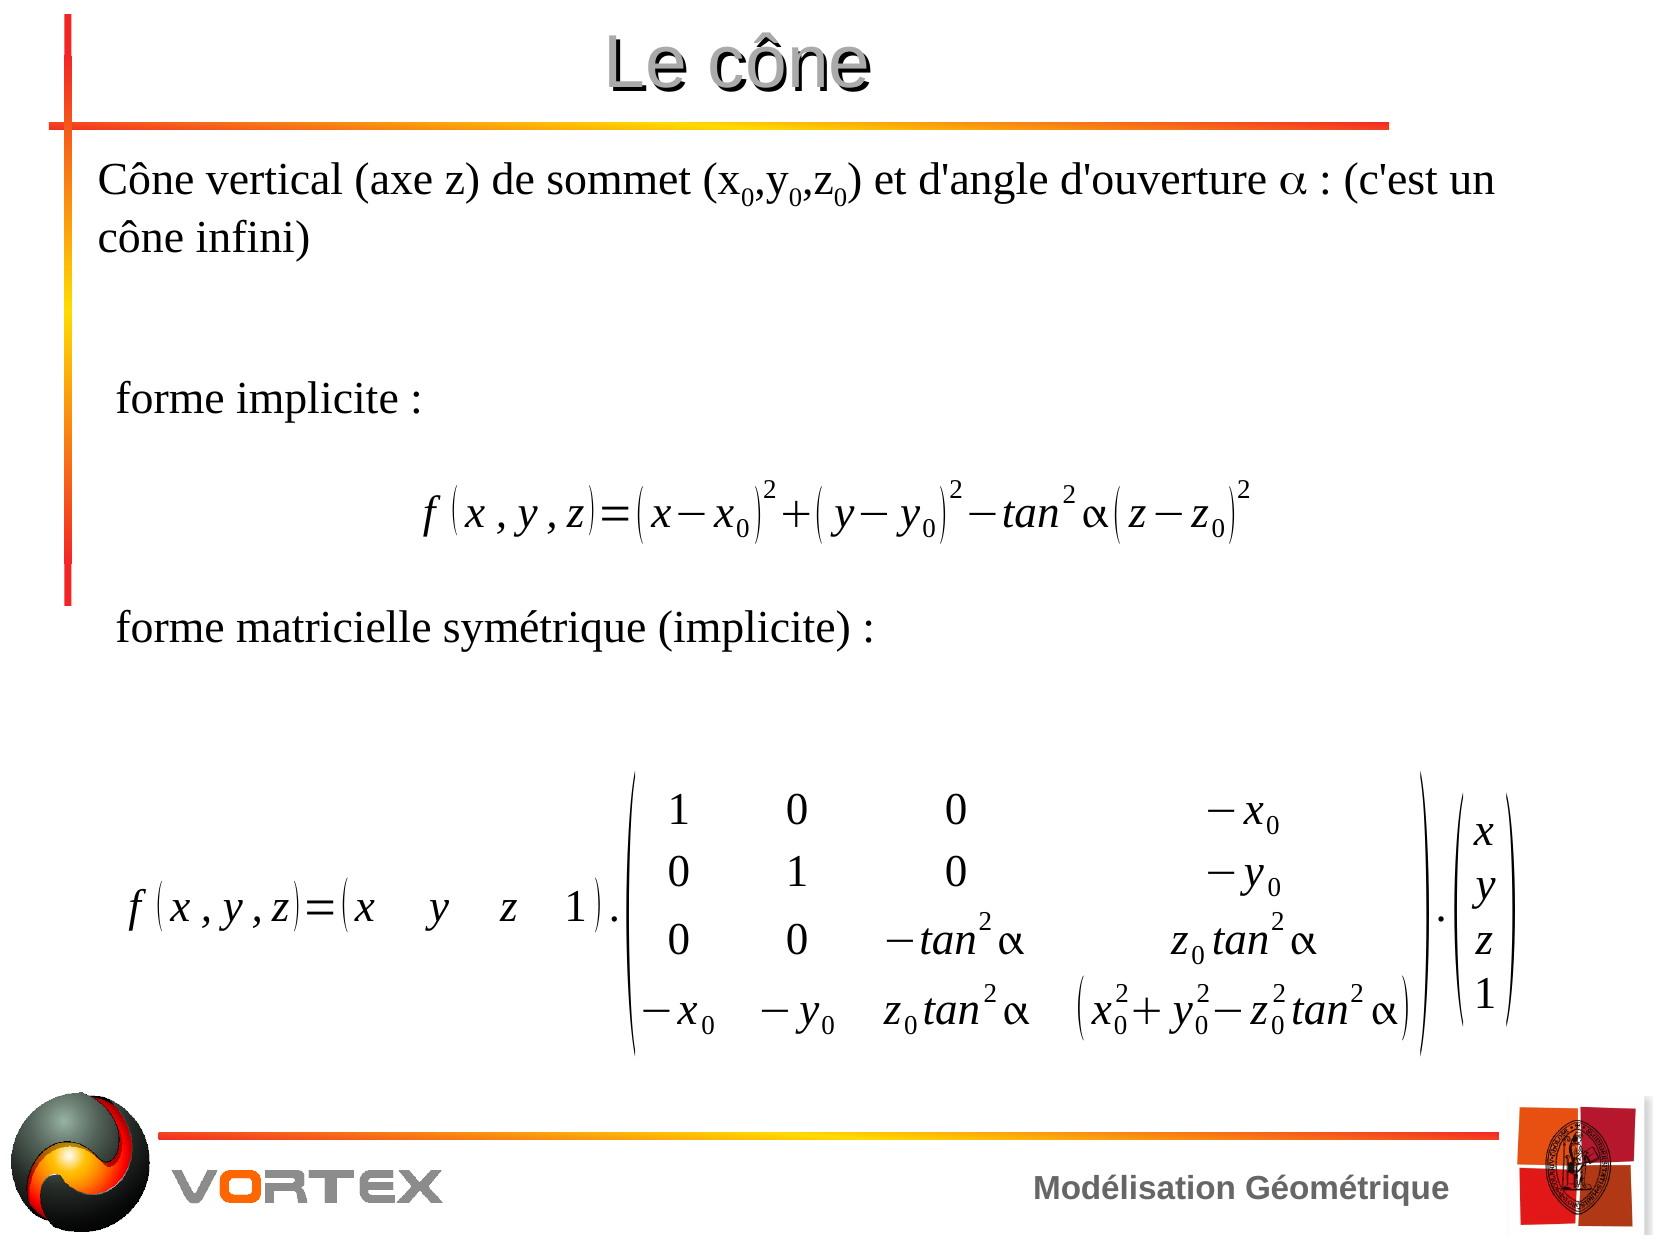

# Le cône
Cône vertical (axe z) de sommet (x0,y0,z0) et d'angle d'ouverture  : (c'est un cône infini)
forme implicite :
forme matricielle symétrique (implicite) :